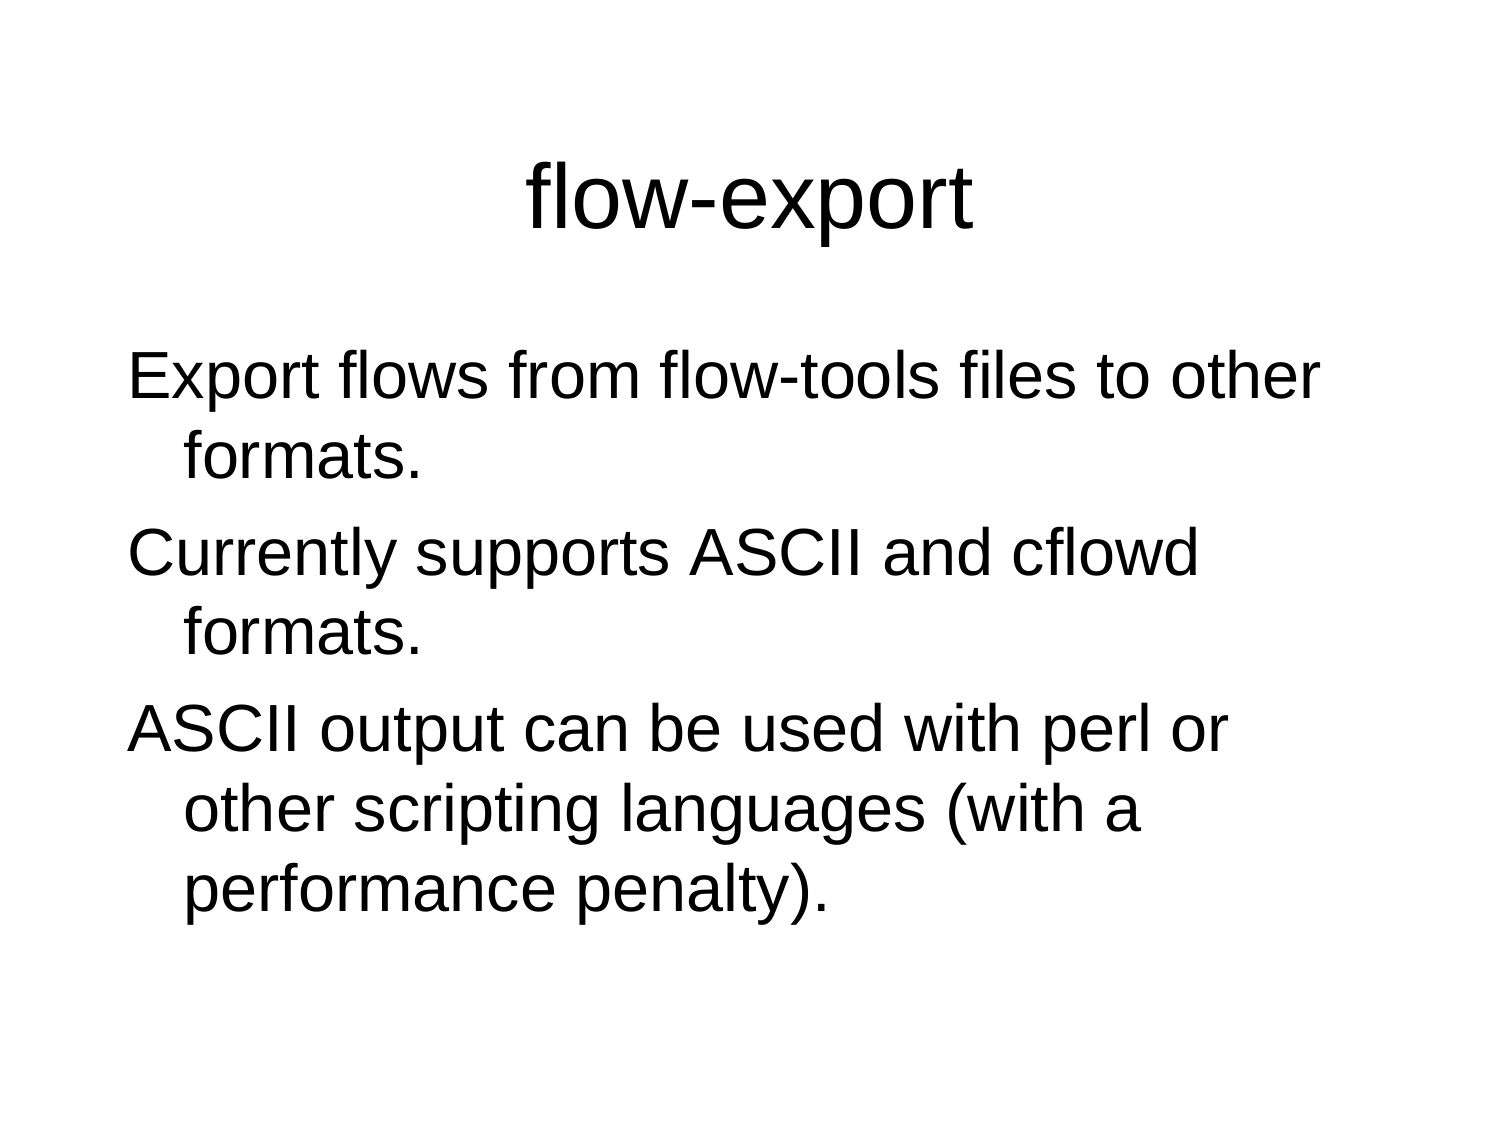

# flow-export
Export flows from flow-tools files to other formats.
Currently supports ASCII and cflowd formats.
ASCII output can be used with perl or other scripting languages (with a performance penalty).